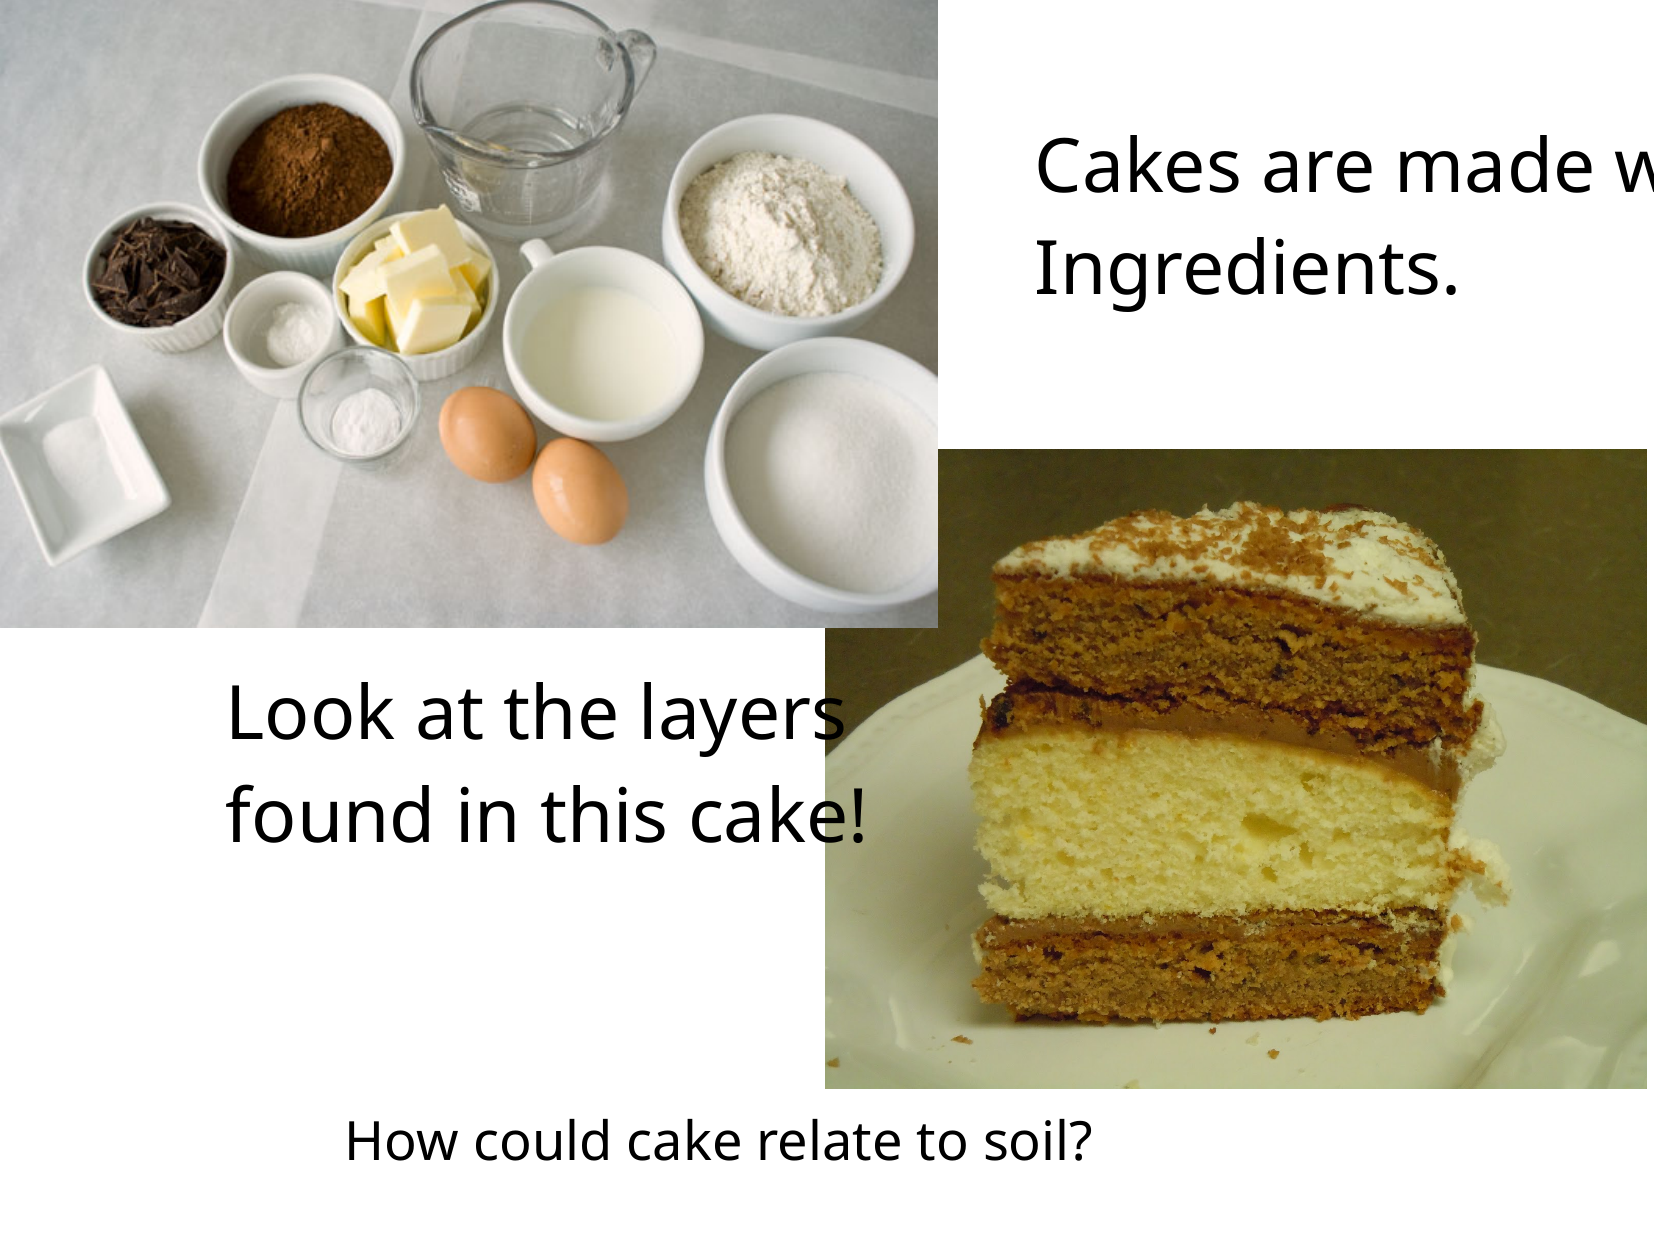

Cakes are made with a variety of
Ingredients.
Look at the layers
found in this cake!
How could cake relate to soil?